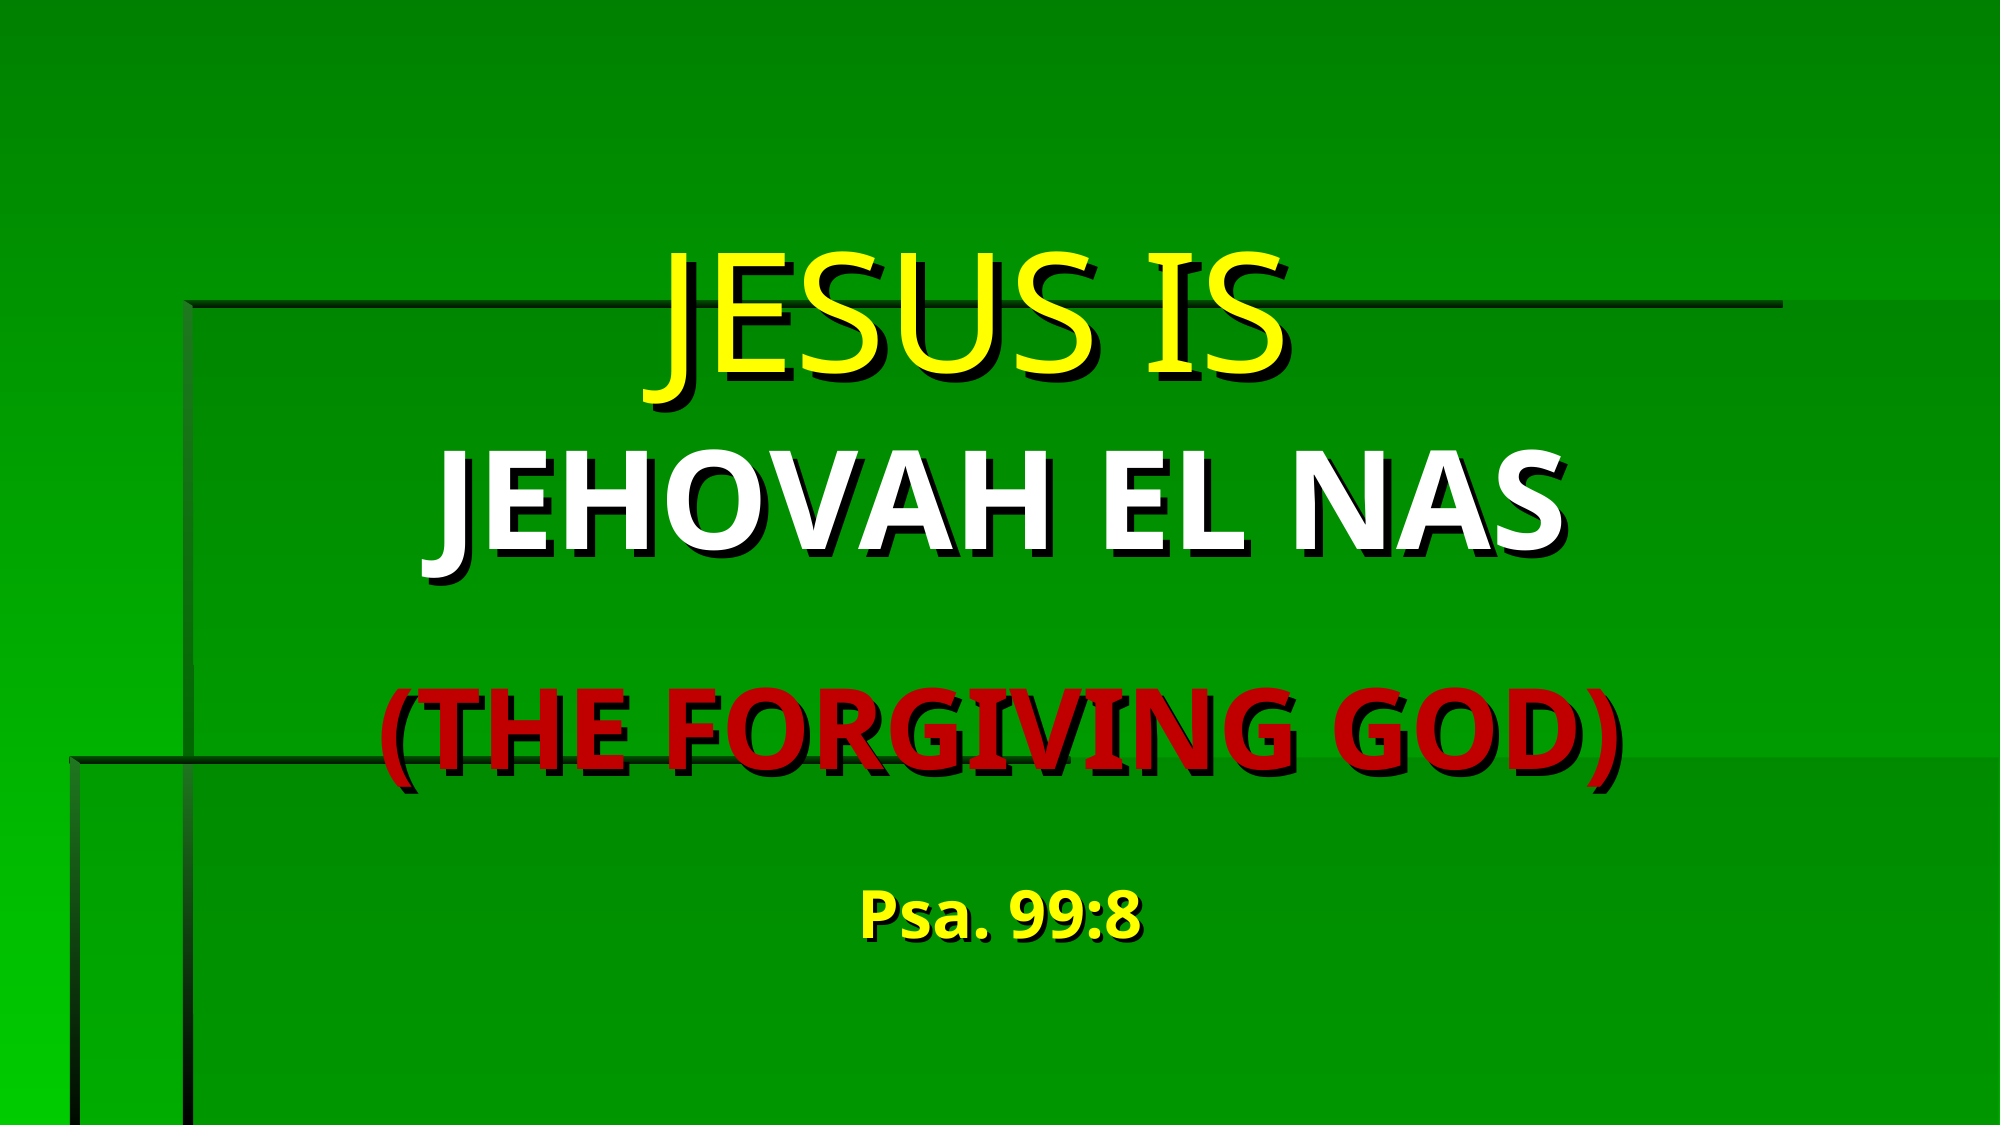

# JESUS IS JEHOVAH EL NAS (THE FORGIVING GOD) Psa. 99:8